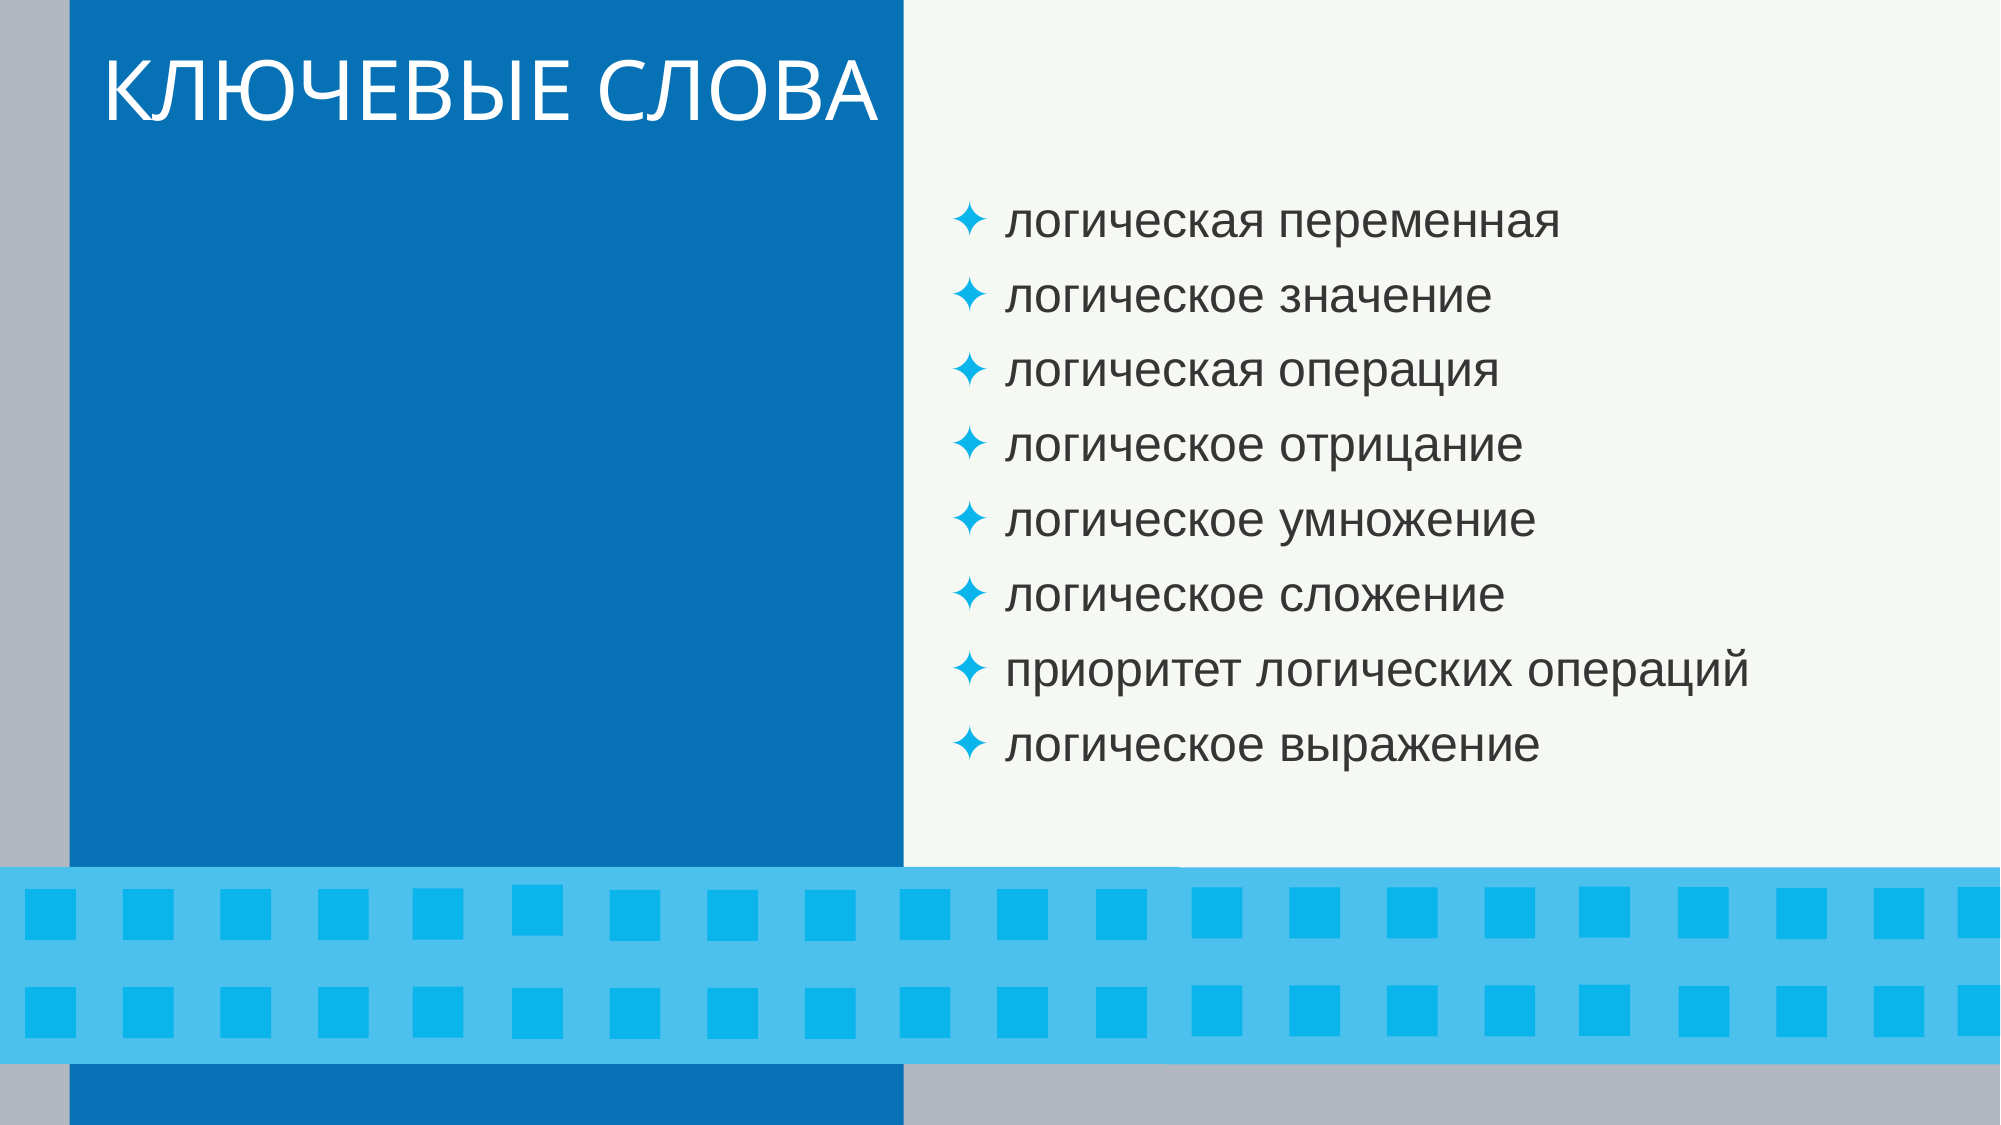

# КЛЮЧЕВЫЕ СЛОВА
логическая переменная
логическое значение
логическая операция
логическое отрицание
логическое умножение
логическое сложение
приоритет логических операций
логическое выражение